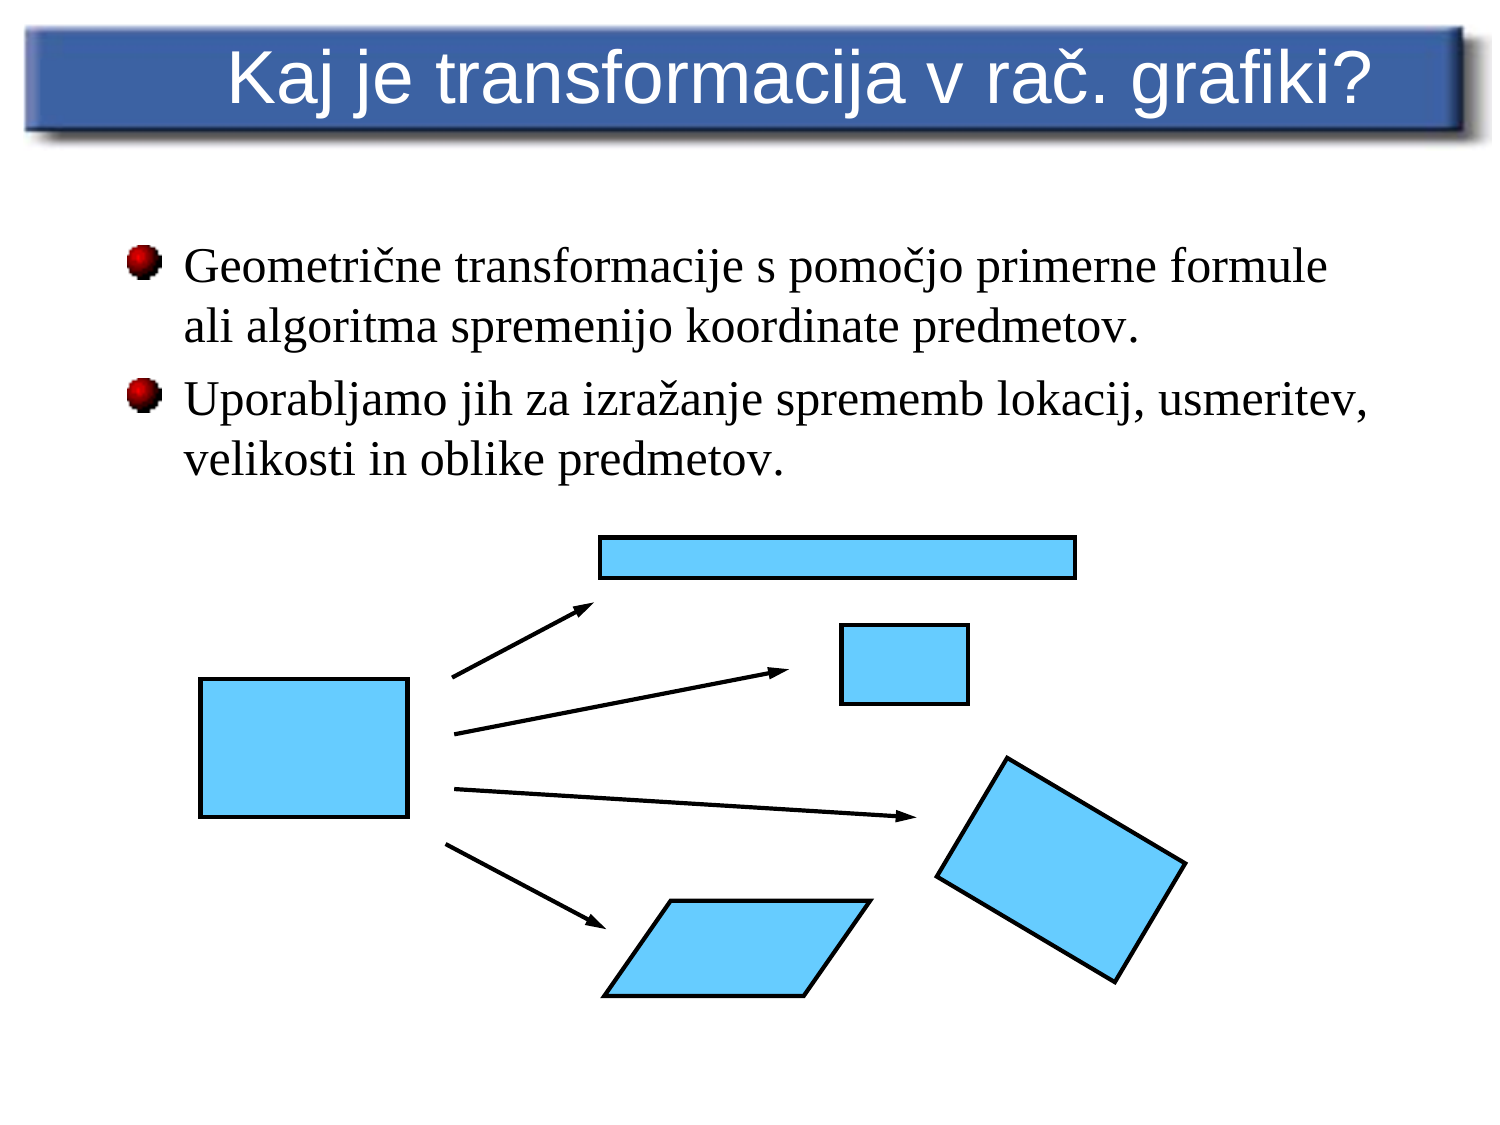

# Kaj je transformacija v rač. grafiki?
Geometrične transformacije s pomočjo primerne formule ali algoritma spremenijo koordinate predmetov.
Uporabljamo jih za izražanje sprememb lokacij, usmeritev, velikosti in oblike predmetov.